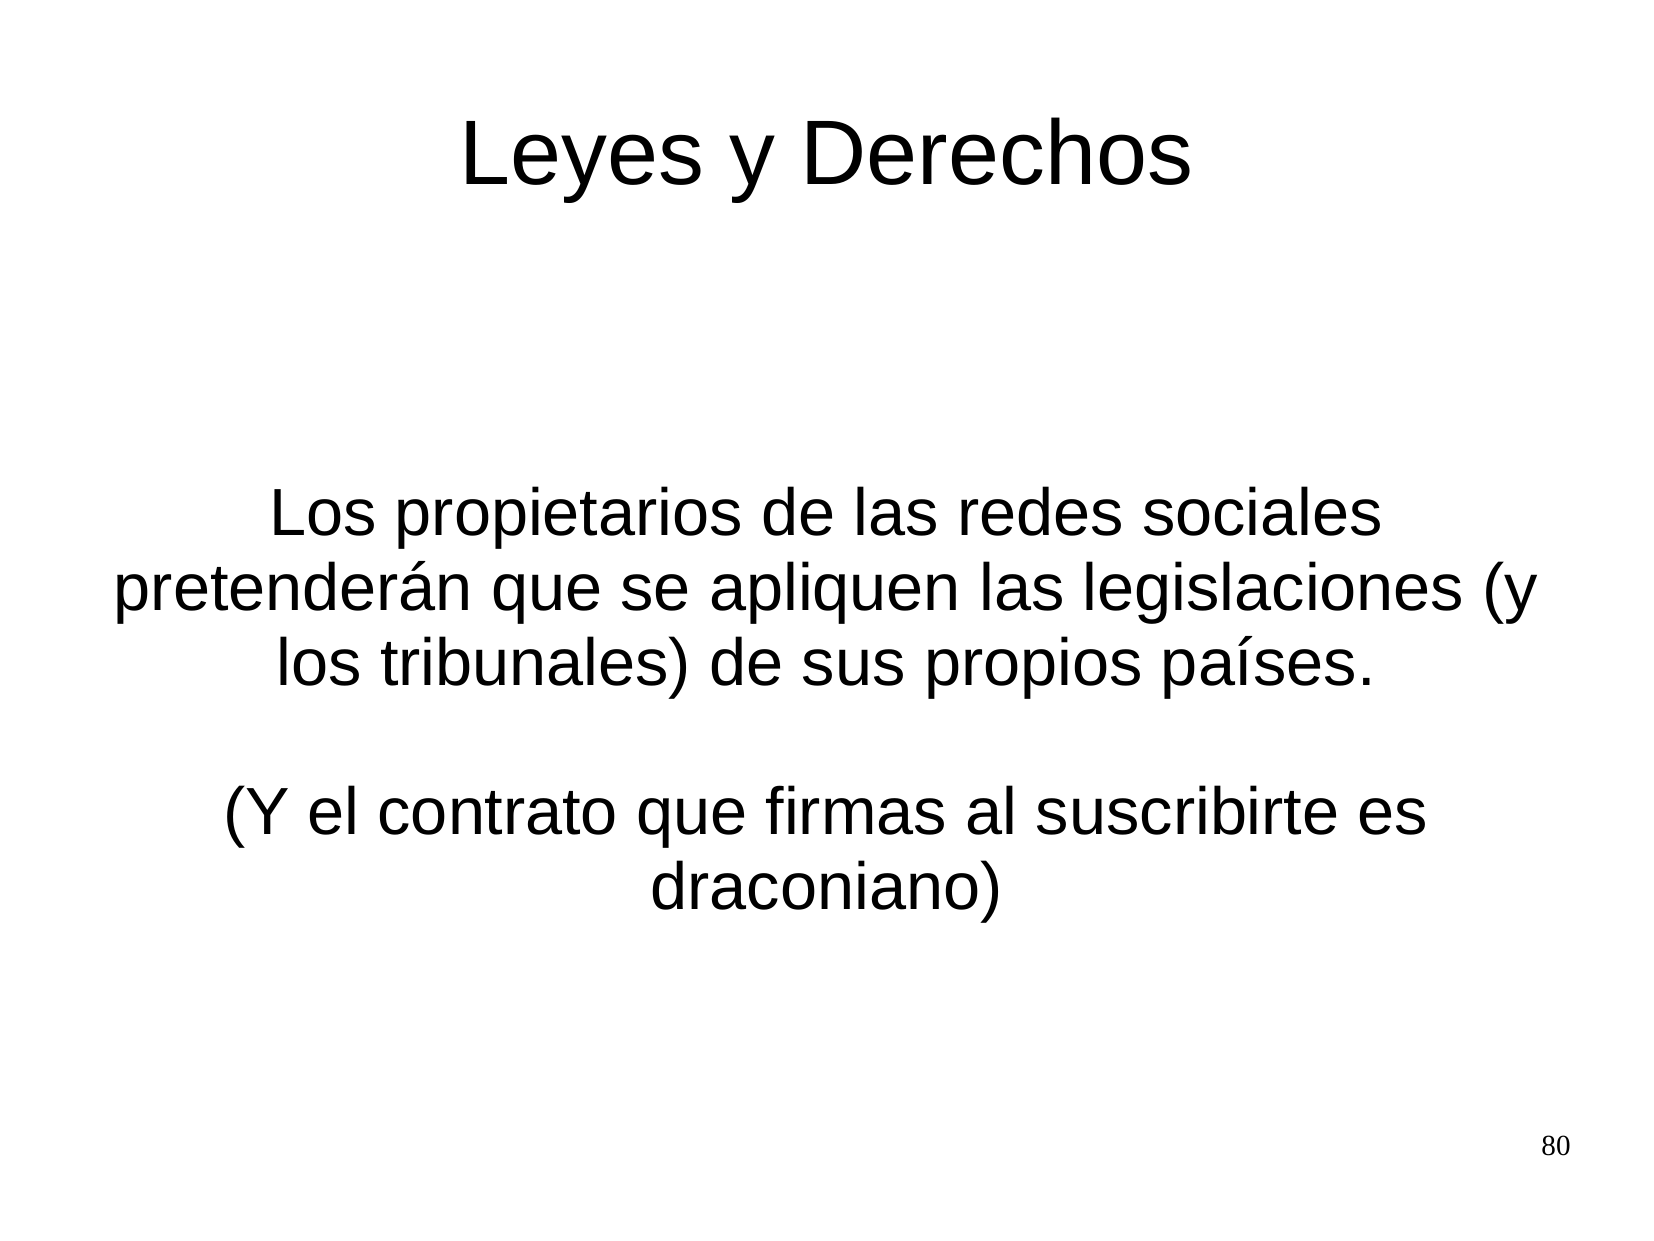

# Leyes y Derechos
Los propietarios de las redes sociales pretenderán que se apliquen las legislaciones (y los tribunales) de sus propios países.
(Y el contrato que firmas al suscribirte es draconiano)
80